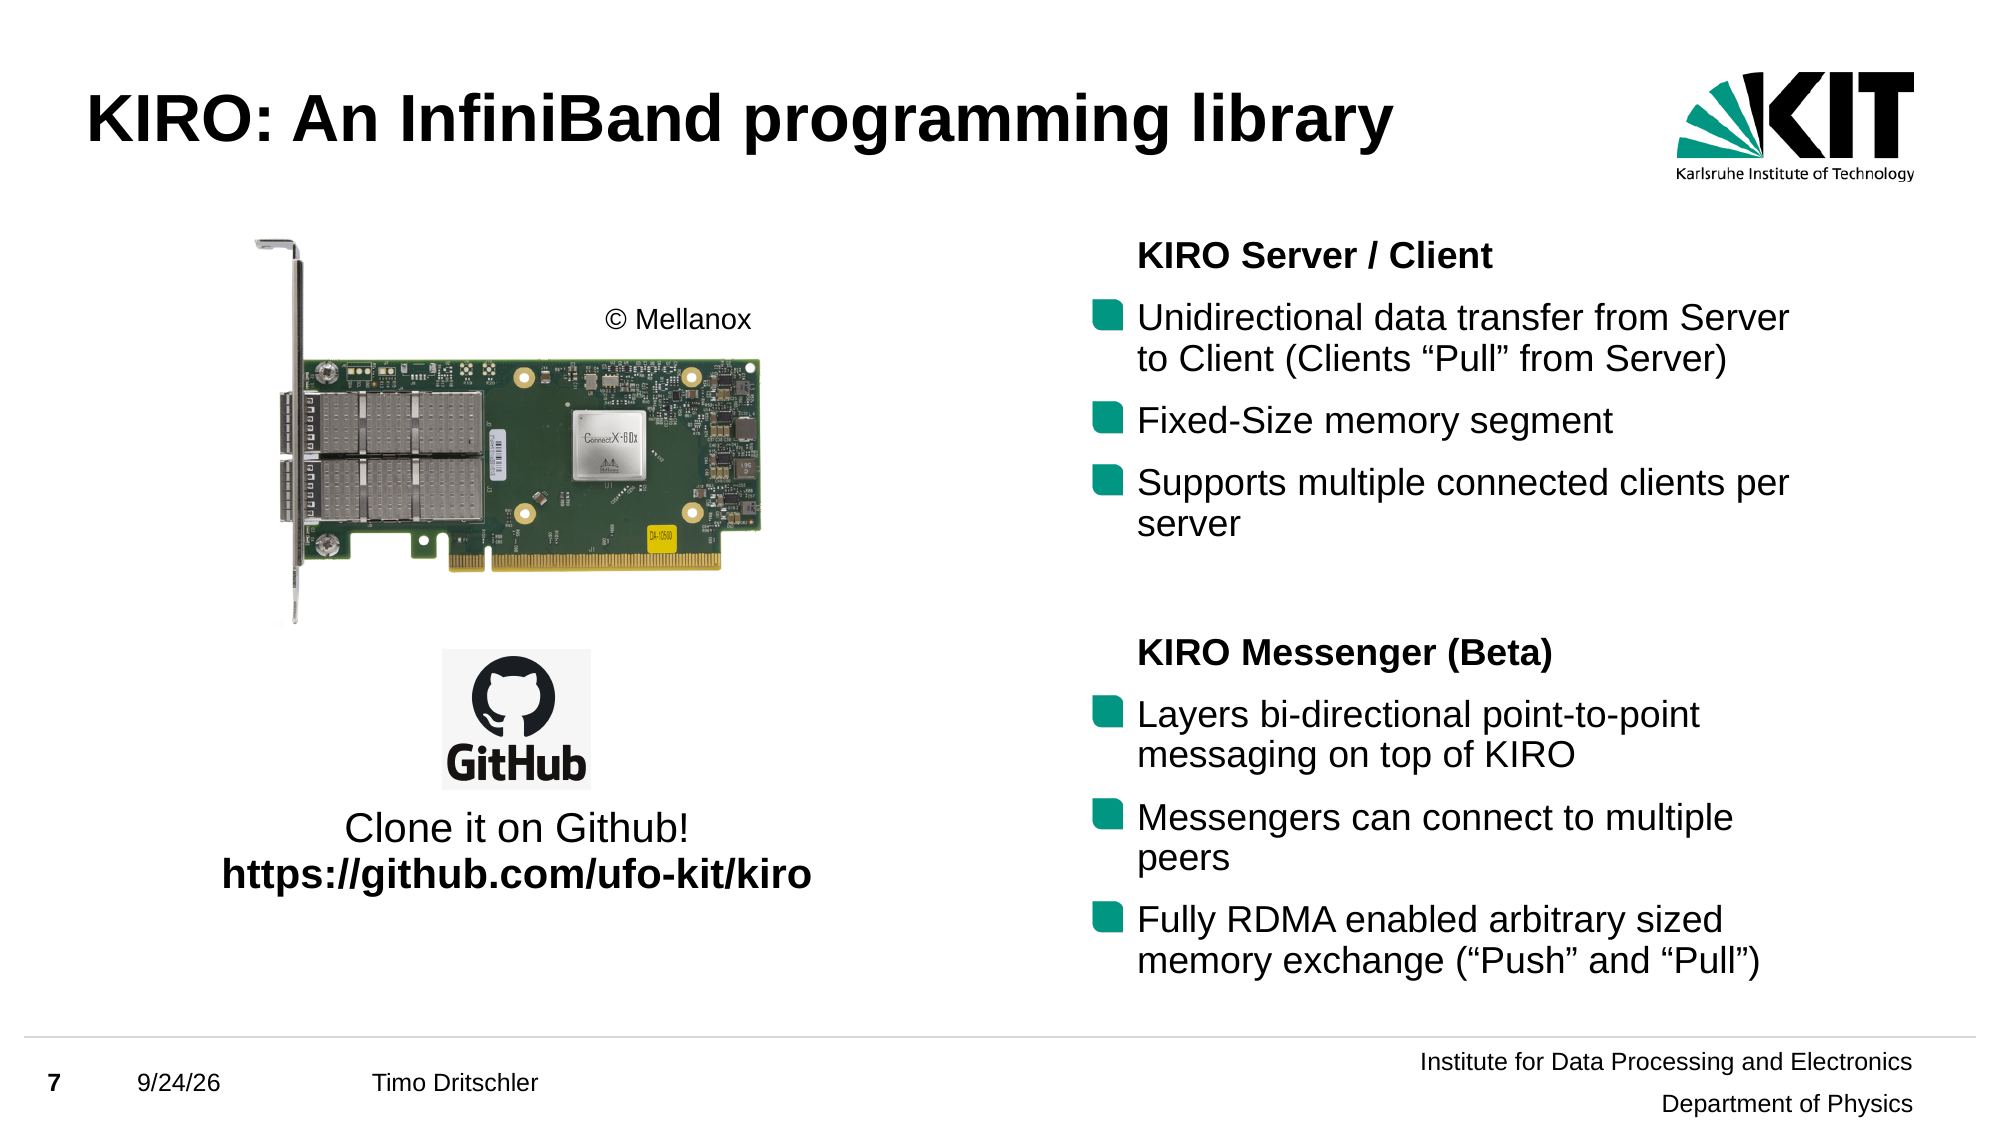

# KIRO: An InfiniBand programming library
KIRO Server / Client
Unidirectional data transfer from Server to Client (Clients “Pull” from Server)
Fixed-Size memory segment
Supports multiple connected clients per server
KIRO Messenger (Beta)
Layers bi-directional point-to-point messaging on top of KIRO
Messengers can connect to multiple peers
Fully RDMA enabled arbitrary sized memory exchange (“Push” and “Pull”)
© Mellanox
Clone it on Github!
https://github.com/ufo-kit/kiro